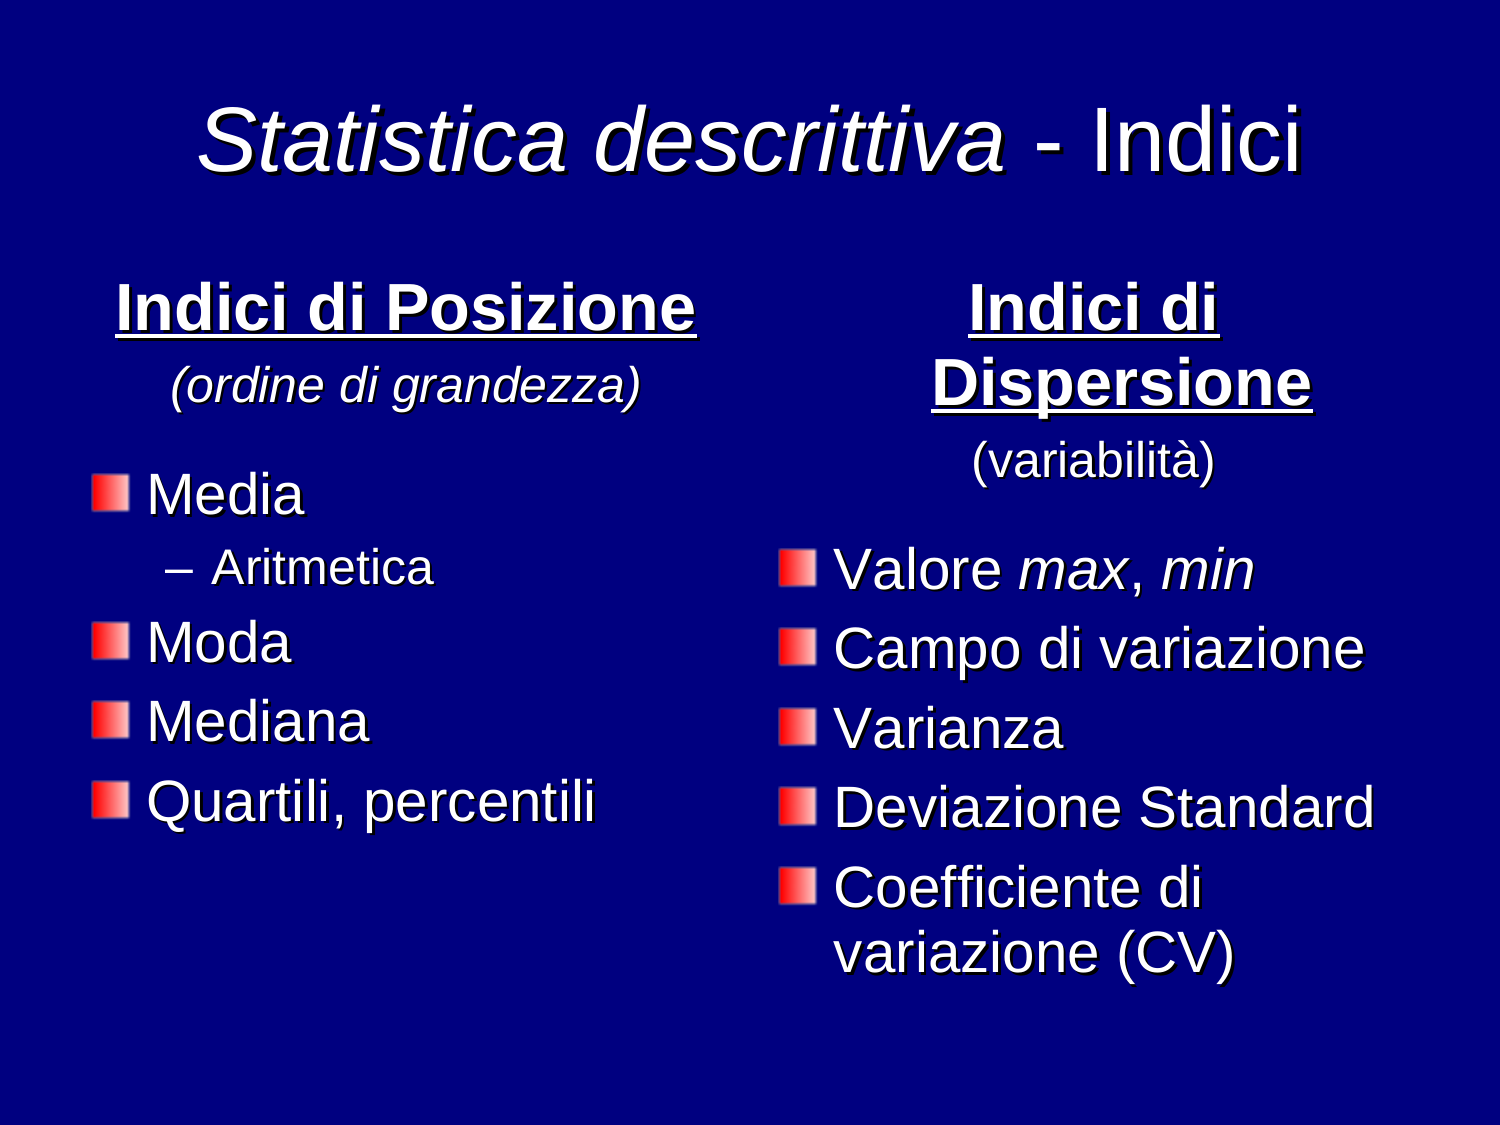

# Statistica descrittiva - Indici
Indici di Posizione
(ordine di grandezza)
Media
Aritmetica
Moda
Mediana
Quartili, percentili
Indici di Dispersione
(variabilità)
Valore max, min
Campo di variazione
Varianza
Deviazione Standard
Coefficiente di variazione (CV)